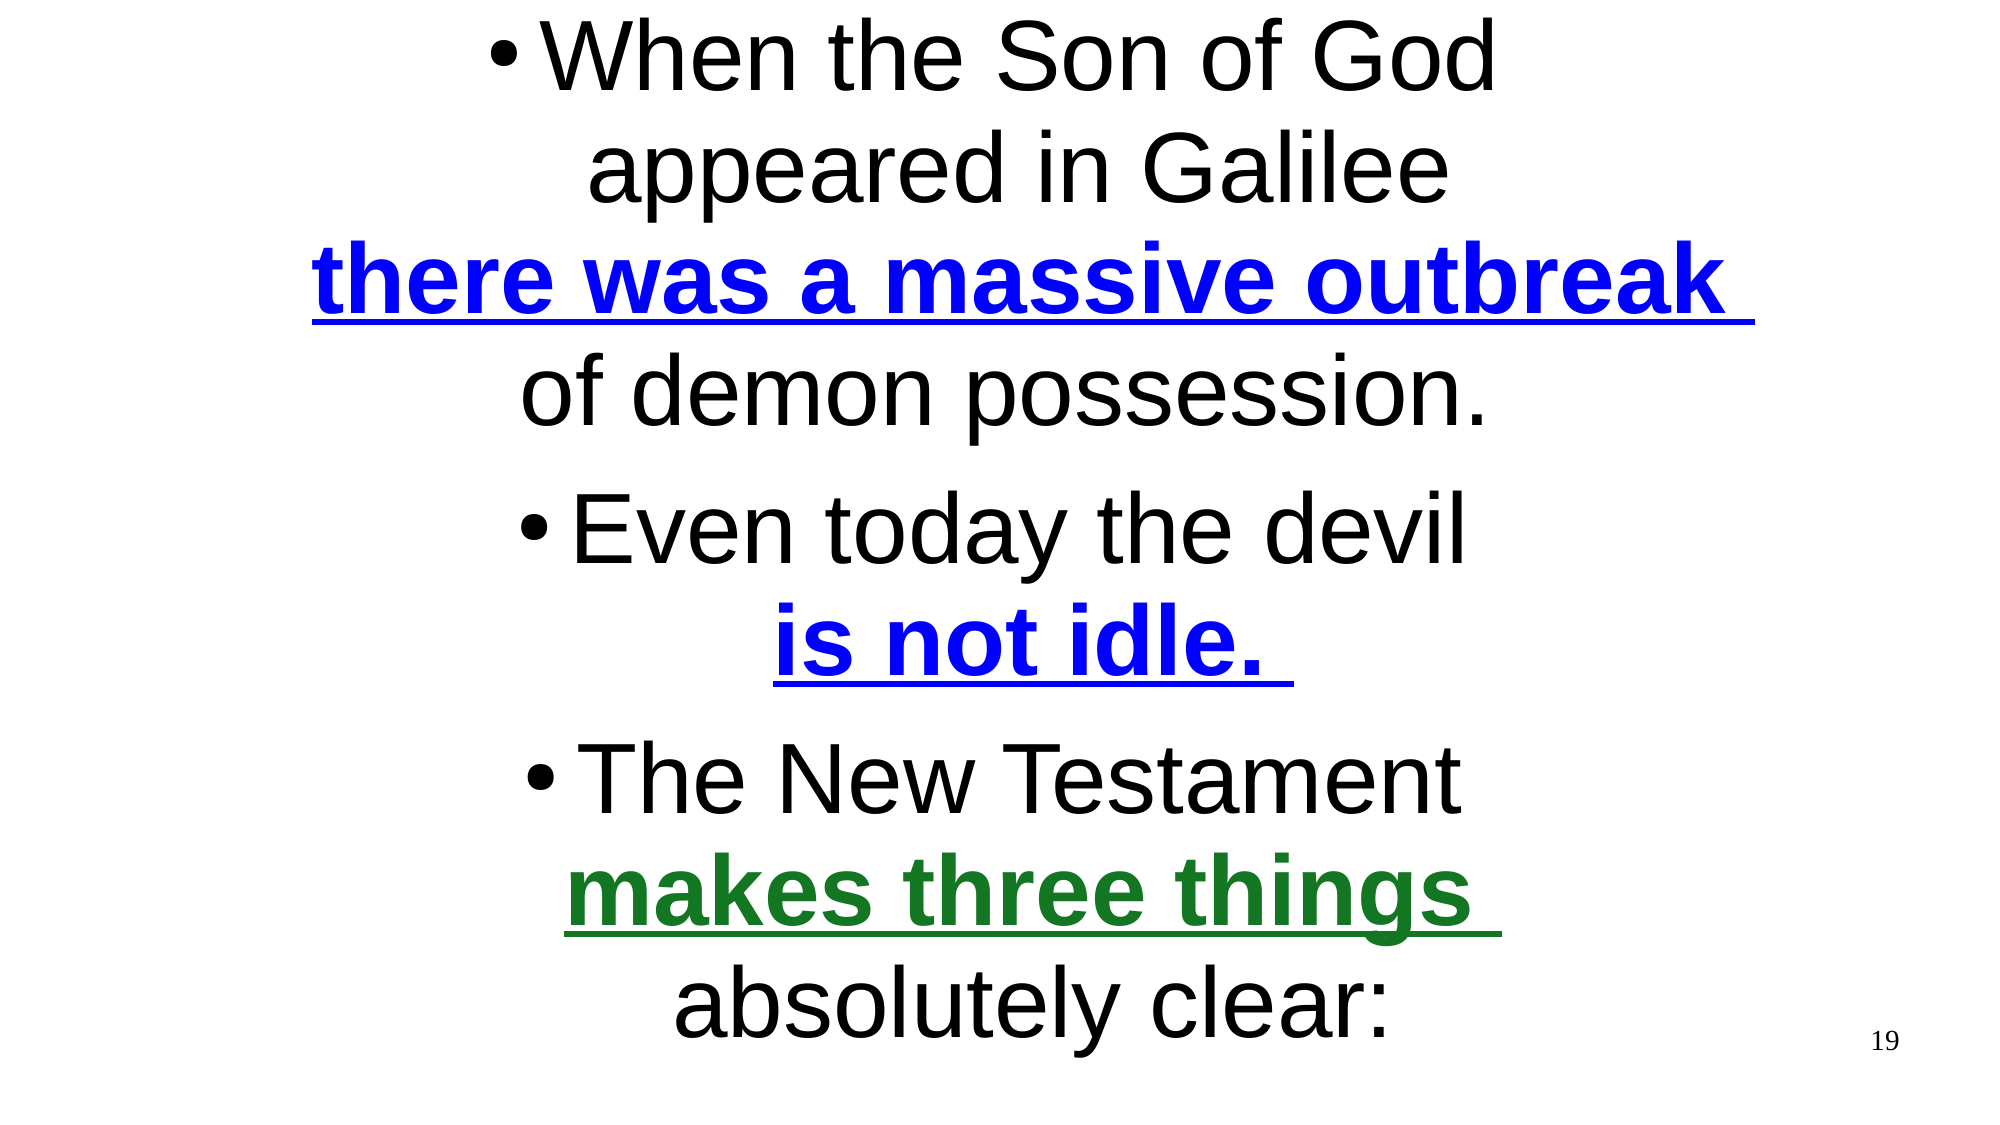

# When the Son of God appeared in Galilee there was a massive outbreak of demon possession.
Even today the devil
is not idle.
The New Testament
makes three things
absolutely clear:
19